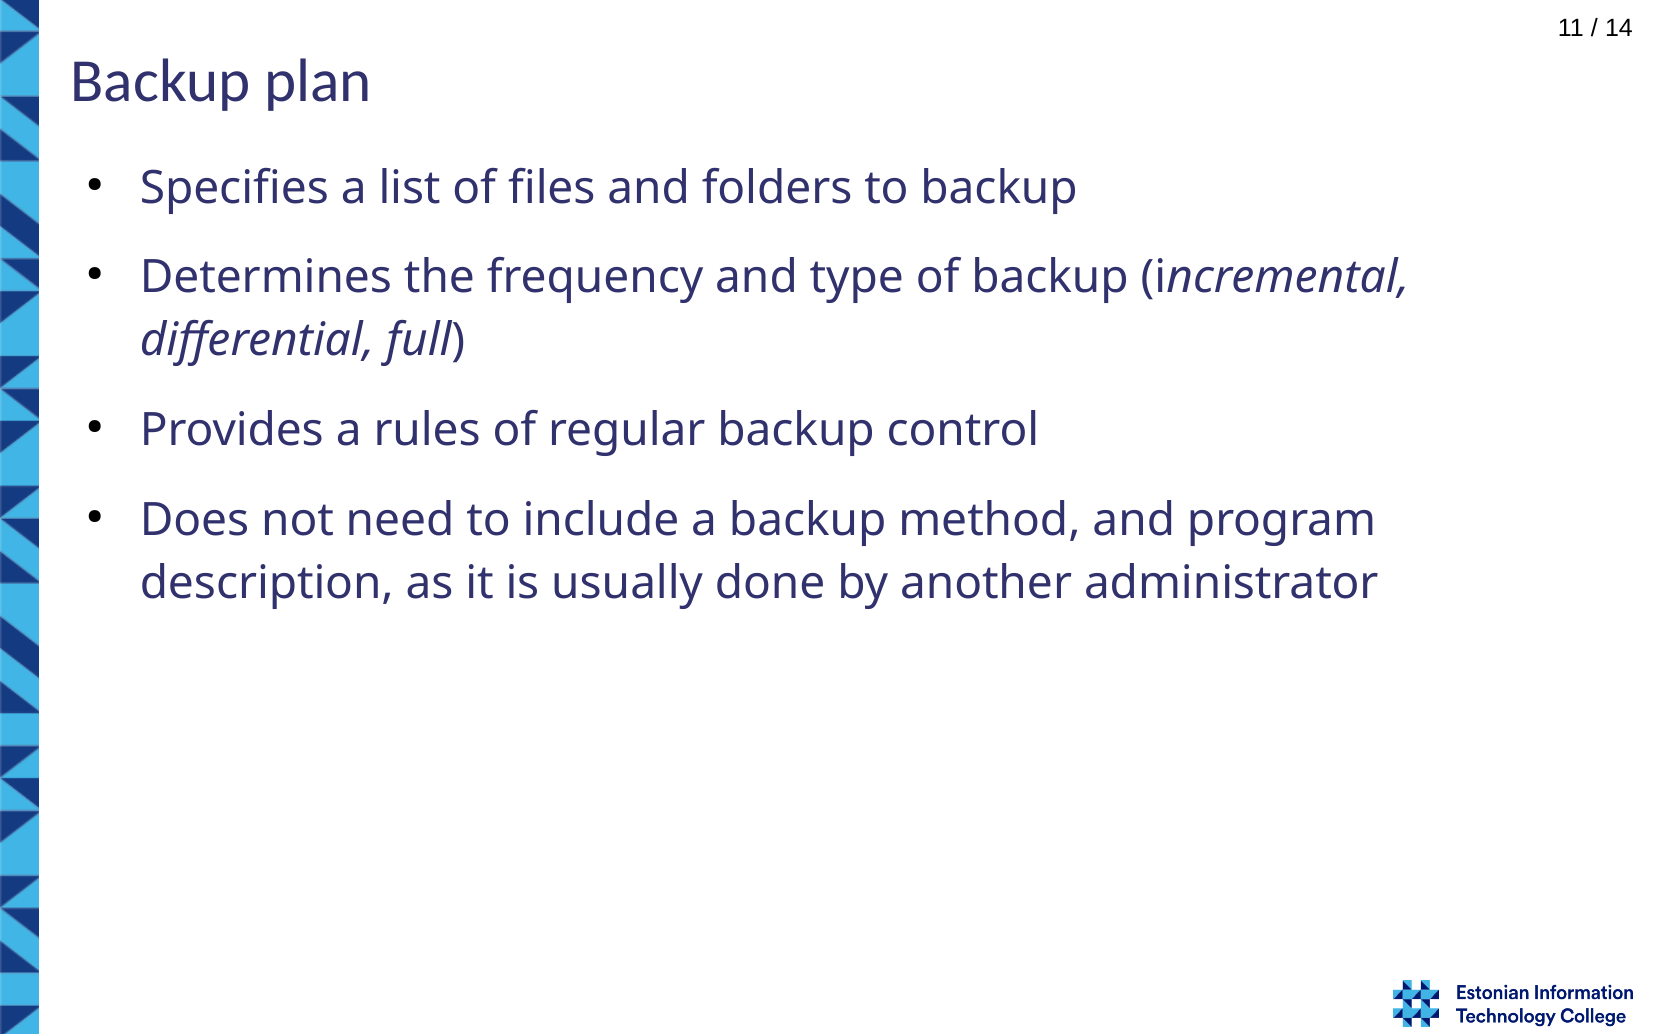

# Backup plan
Specifies a list of files and folders to backup
Determines the frequency and type of backup (incremental, differential, full)
Provides a rules of regular backup control
Does not need to include a backup method, and program description, as it is usually done by another administrator